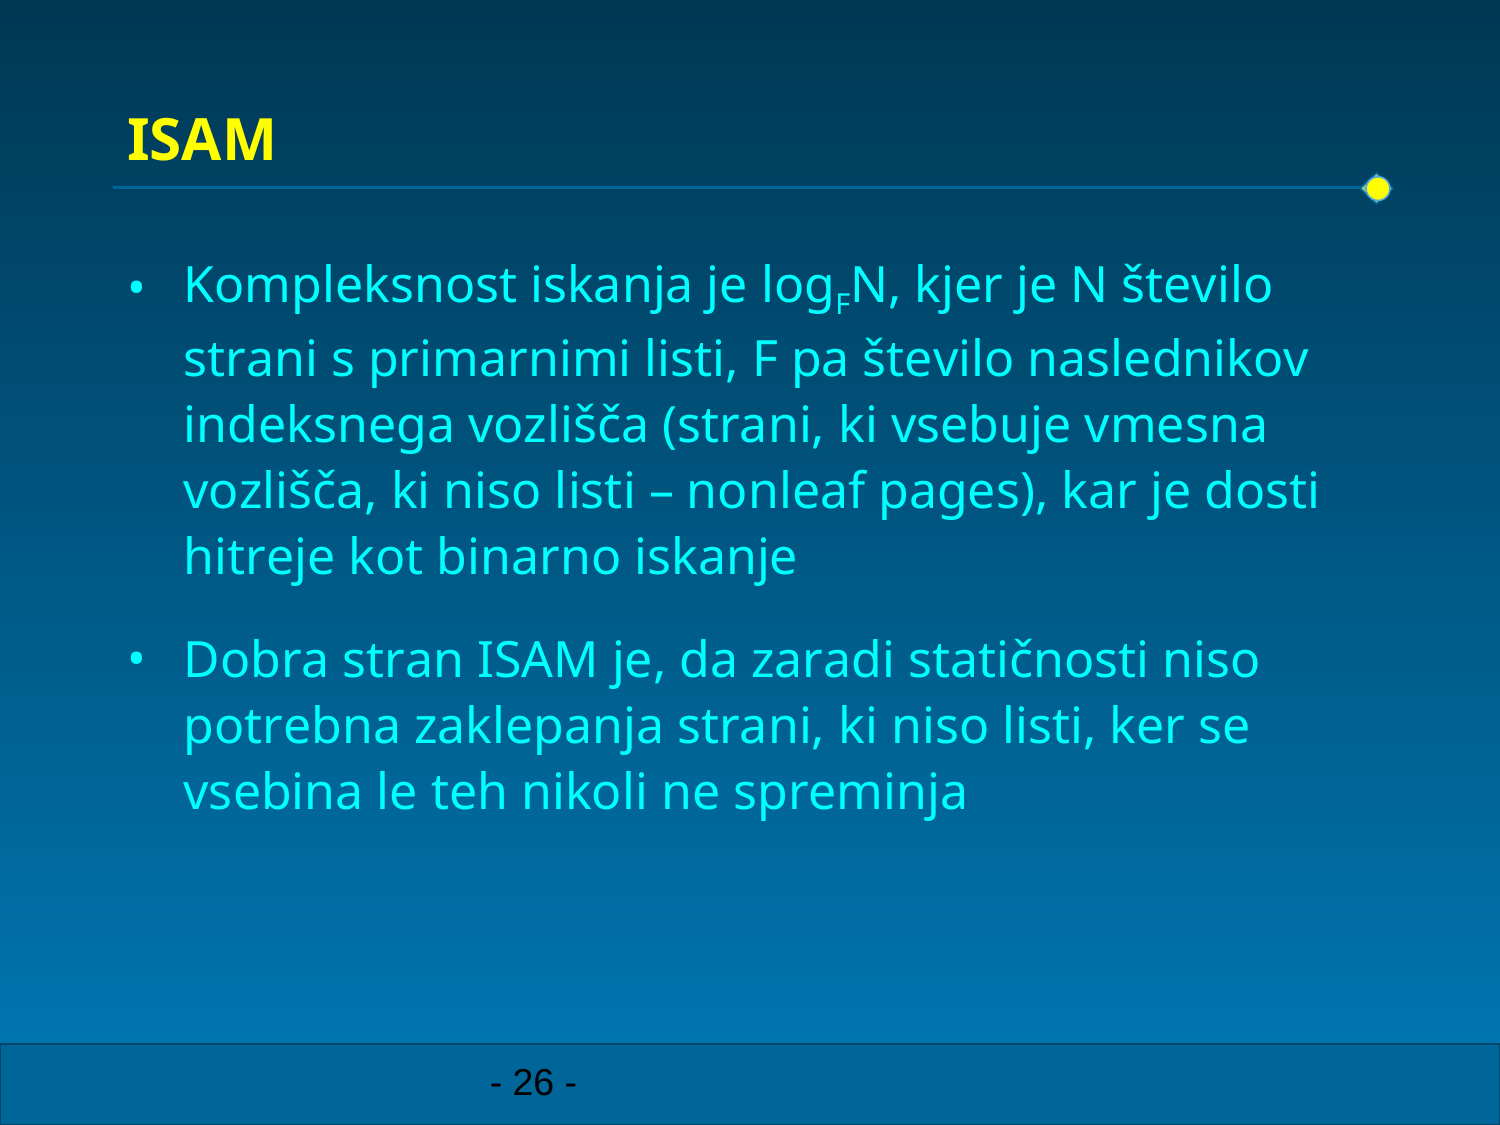

# ISAM
Kompleksnost iskanja je logFN, kjer je N število strani s primarnimi listi, F pa število naslednikov indeksnega vozlišča (strani, ki vsebuje vmesna vozlišča, ki niso listi – nonleaf pages), kar je dosti hitreje kot binarno iskanje
Dobra stran ISAM je, da zaradi statičnosti niso potrebna zaklepanja strani, ki niso listi, ker se vsebina le teh nikoli ne spreminja